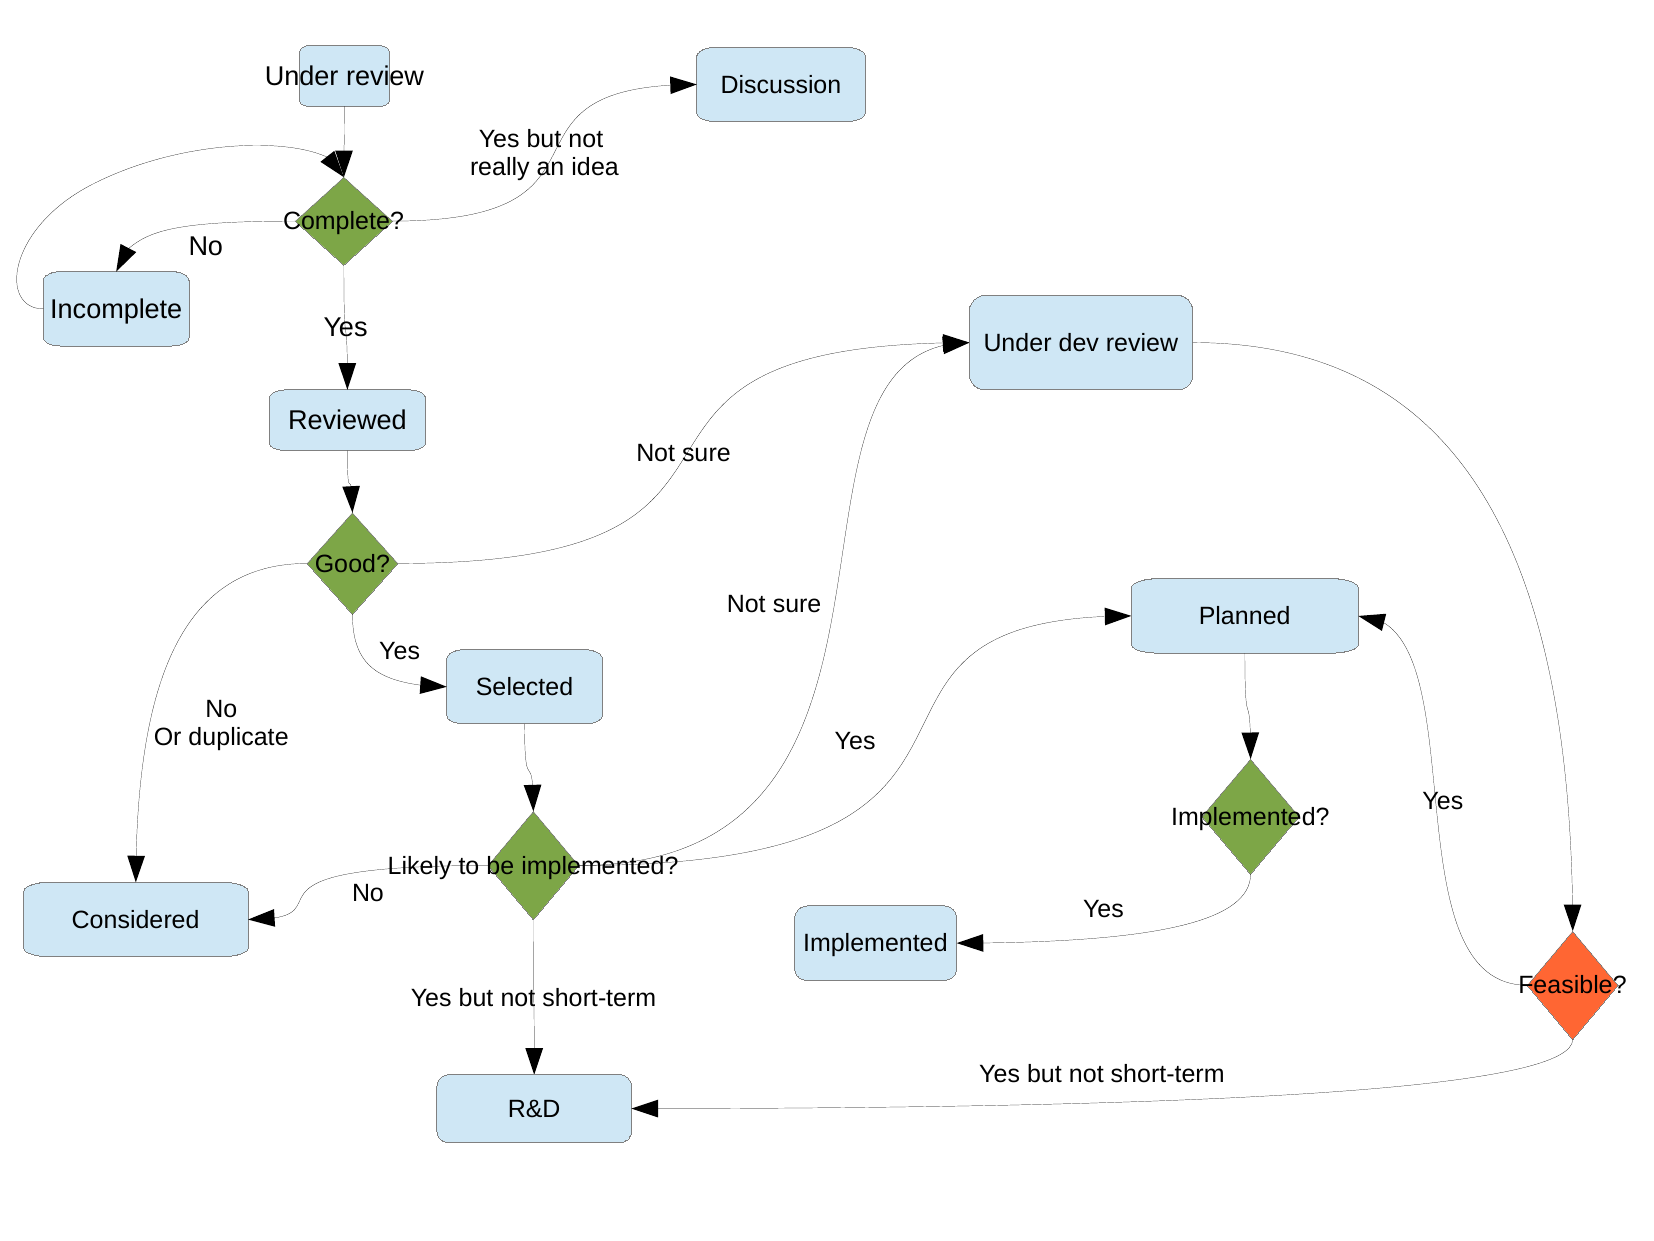

Under review
Discussion
Complete?
Incomplete
Under dev review
Reviewed
Good?
Planned
Selected
Implemented?
Likely to be implemented?
Considered
Implemented
Feasible?
R&D